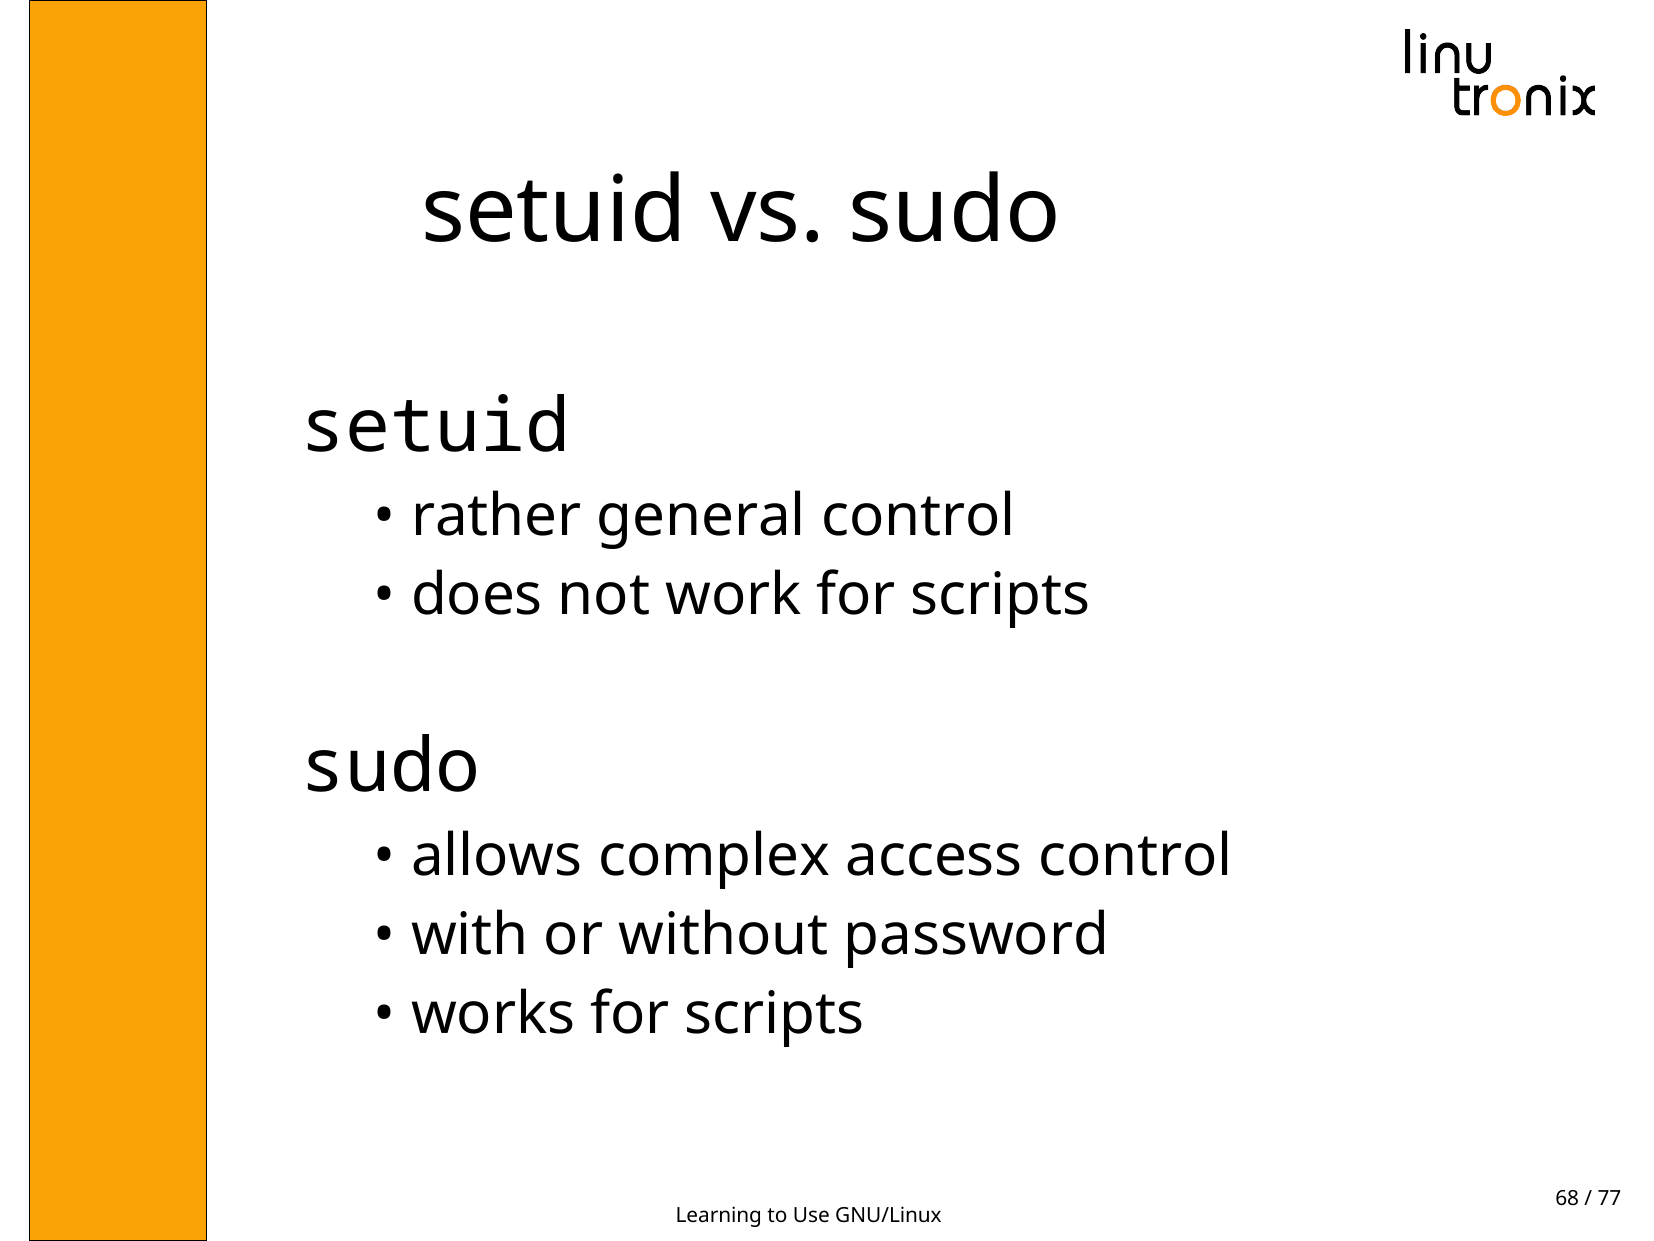

setuid vs. sudo
setuid
	• rather general control
	• does not work for scripts
sudo
	• allows complex access control
	• with or without password
	• works for scripts
68
Firmenvorstellung Linutronix V3.3